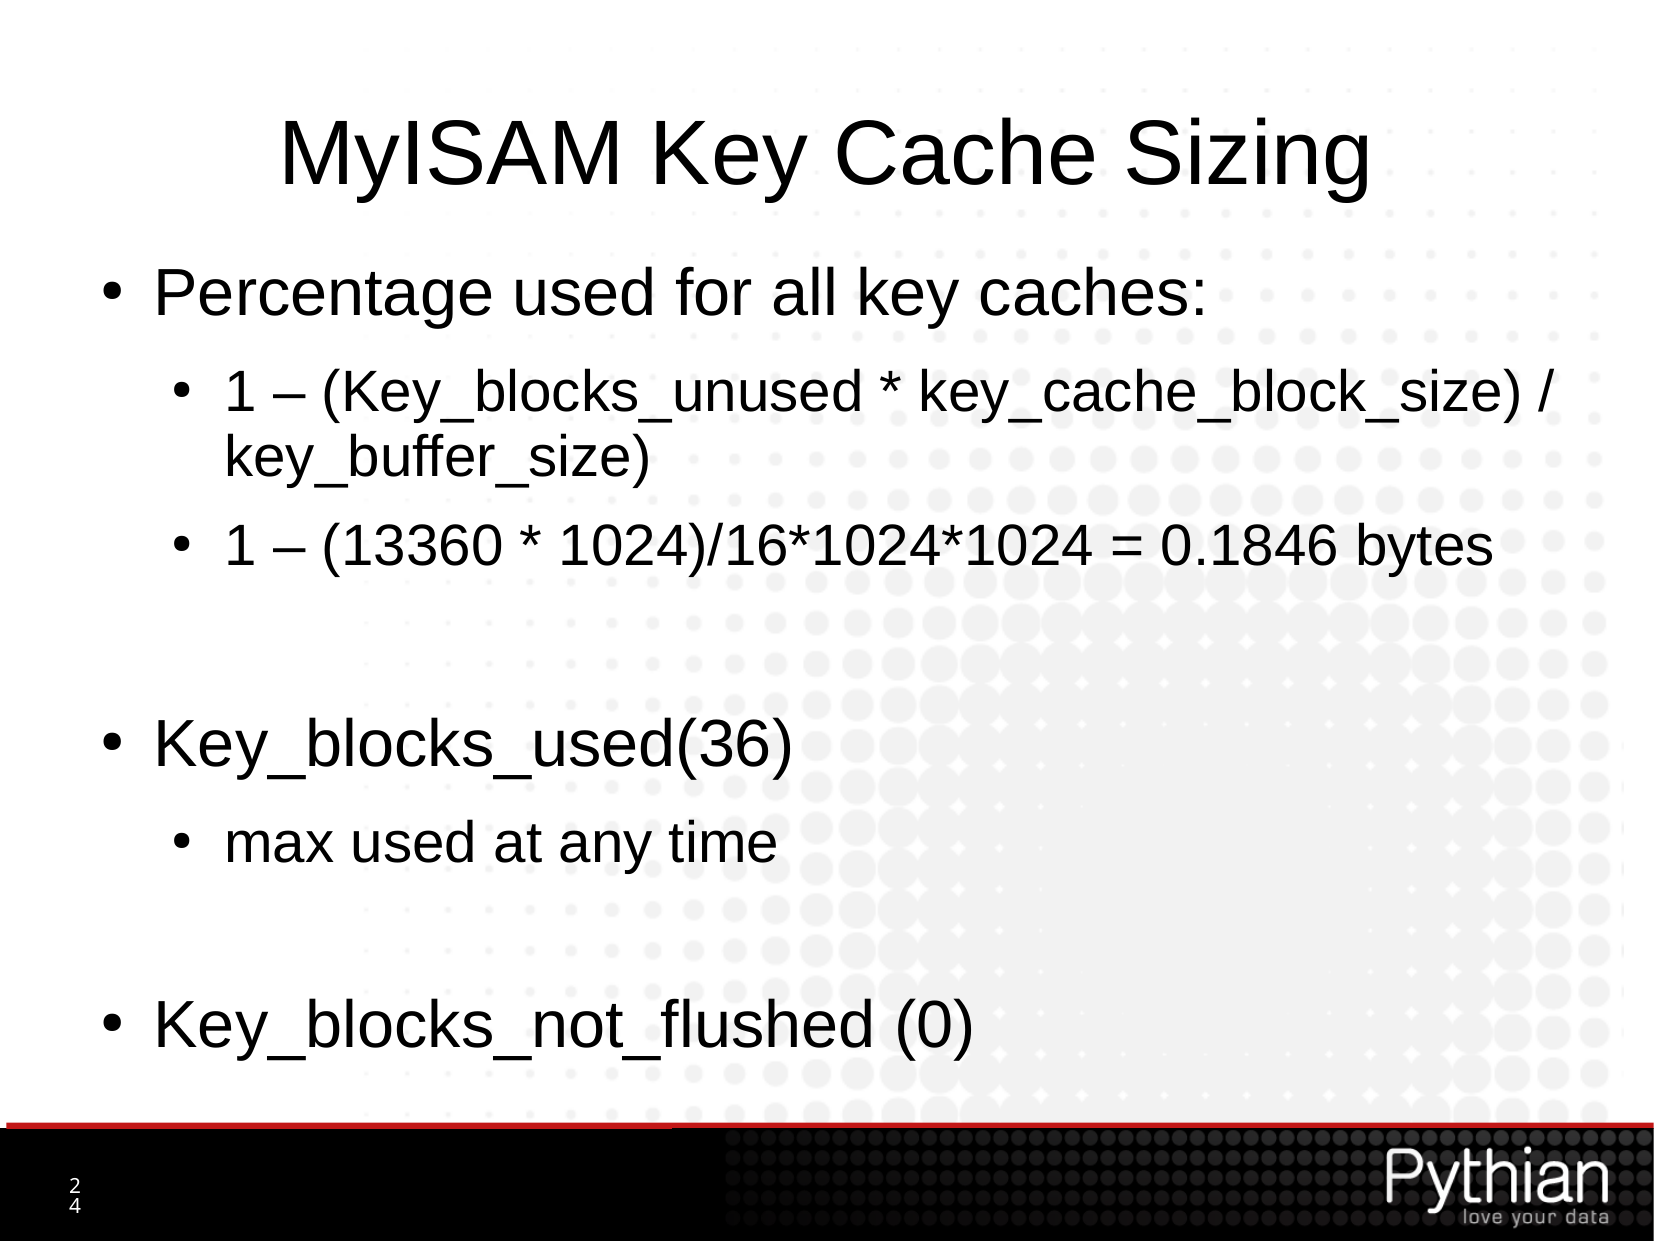

# MyISAM Key Cache Sizing
Percentage used for all key caches:
1 – (Key_blocks_unused * key_cache_block_size) / key_buffer_size)
1 – (13360 * 1024)/16*1024*1024 = 0.1846 bytes
Key_blocks_used(36)
max used at any time
Key_blocks_not_flushed (0)